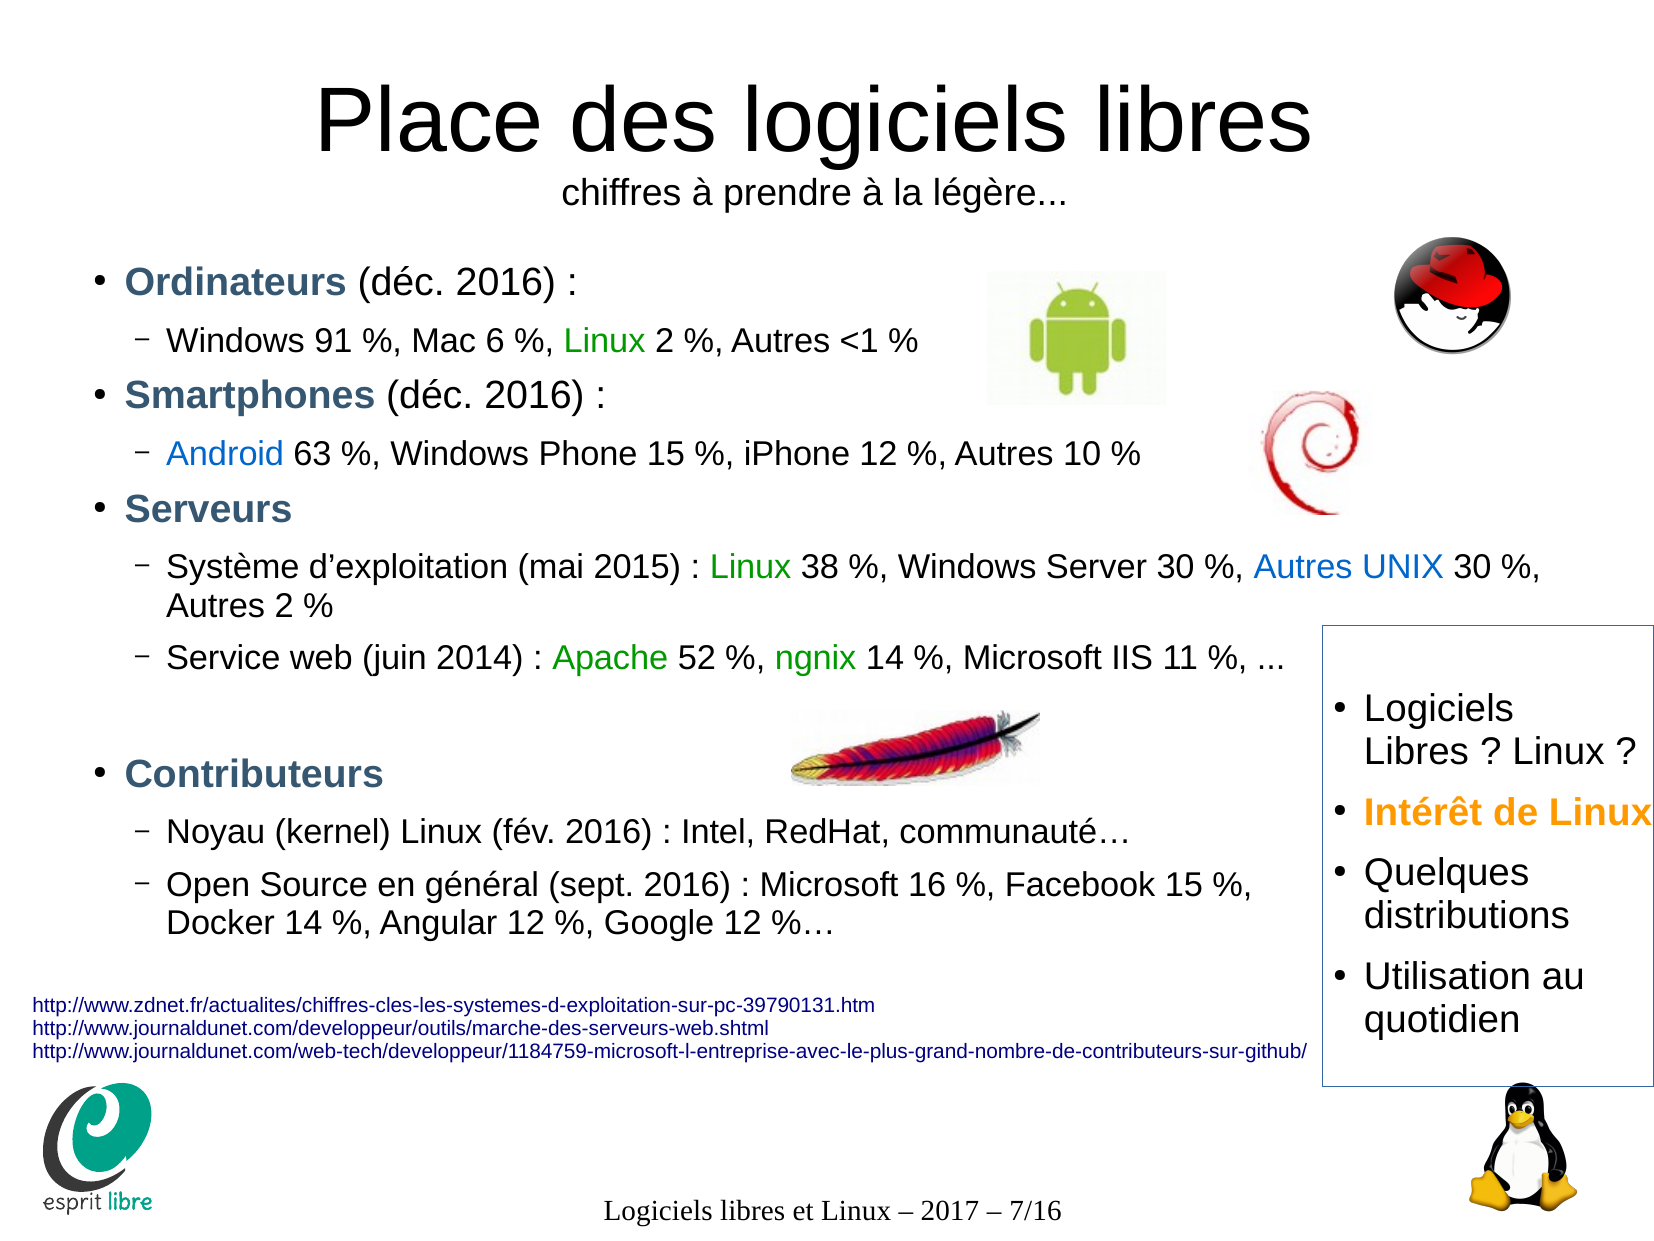

# Place des logiciels libres chiffres à prendre à la légère...
Ordinateurs (déc. 2016) :
Windows 91 %, Mac 6 %, Linux 2 %, Autres <1 %
Smartphones (déc. 2016) :
Android 63 %, Windows Phone 15 %, iPhone 12 %, Autres 10 %
Serveurs
Système d’exploitation (mai 2015) : Linux 38 %, Windows Server 30 %, Autres UNIX 30 %, Autres 2 %
Service web (juin 2014) : Apache 52 %, ngnix 14 %, Microsoft IIS 11 %, ...
Contributeurs
Noyau (kernel) Linux (fév. 2016) : Intel, RedHat, communauté…
Open Source en général (sept. 2016) : Microsoft 16 %, Facebook 15 %,
Docker 14 %, Angular 12 %, Google 12 %…
Logiciels Libres ? Linux ?
Intérêt de Linux
Quelques distributions
Utilisation au quotidien
http://www.zdnet.fr/actualites/chiffres-cles-les-systemes-d-exploitation-sur-pc-39790131.htm
http://www.journaldunet.com/developpeur/outils/marche-des-serveurs-web.shtml
http://www.journaldunet.com/web-tech/developpeur/1184759-microsoft-l-entreprise-avec-le-plus-grand-nombre-de-contributeurs-sur-github/